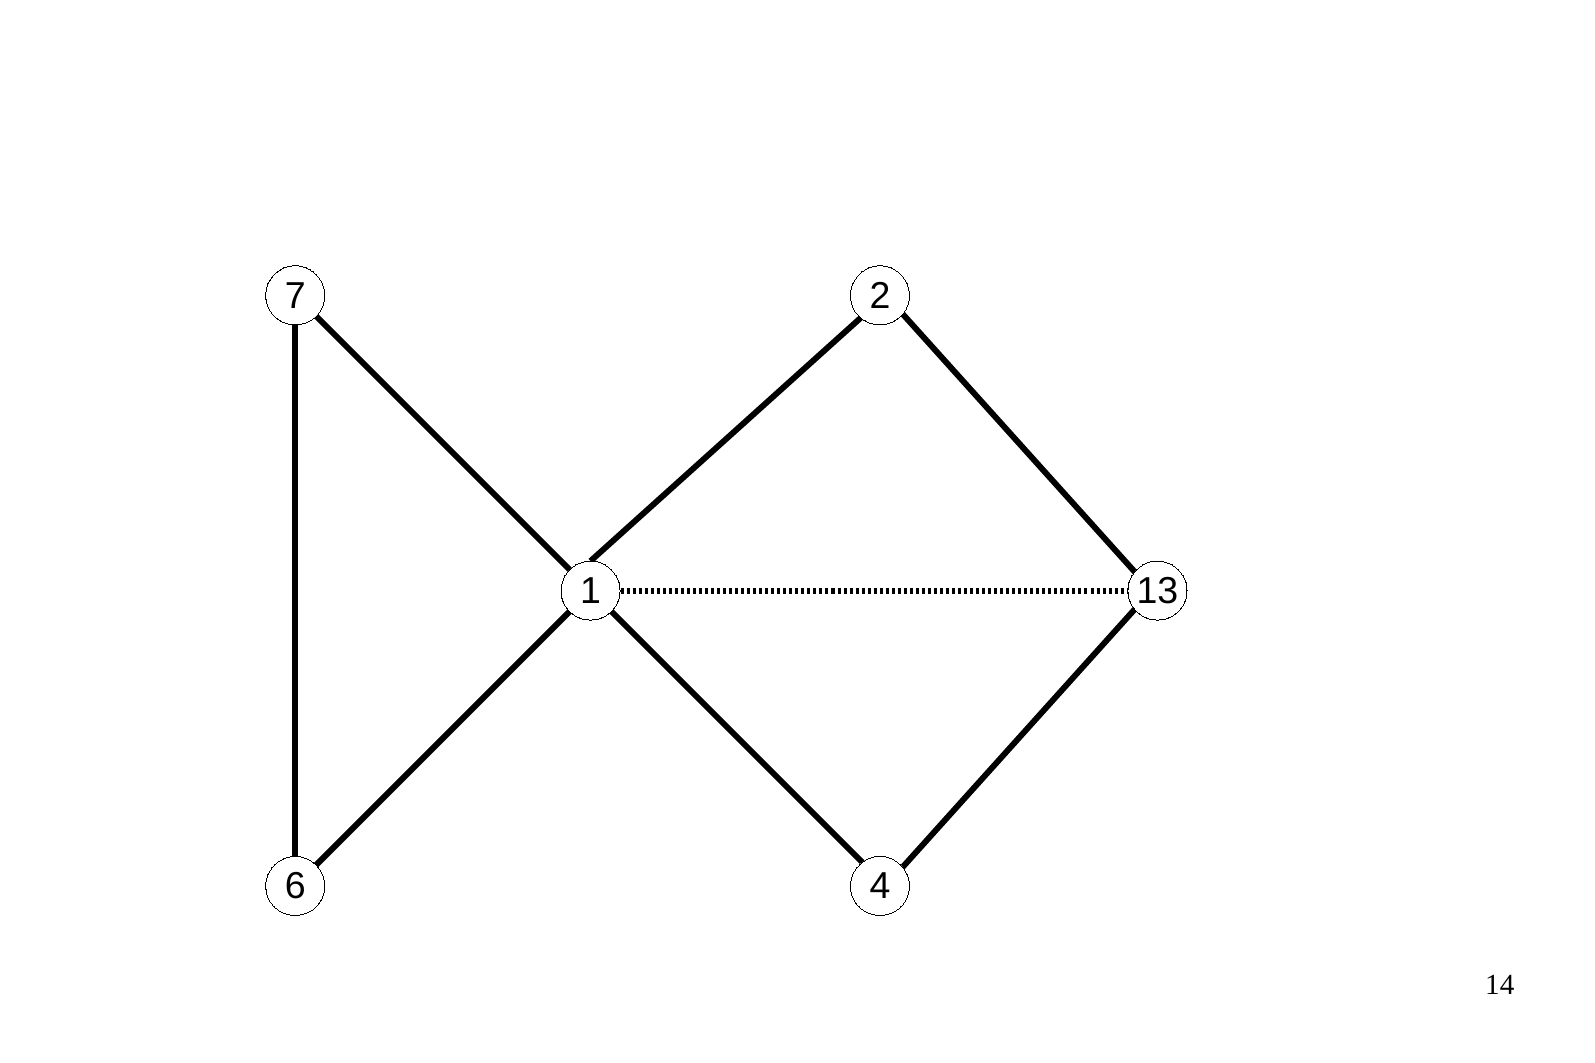

#
7
2
1
13
6
4
14